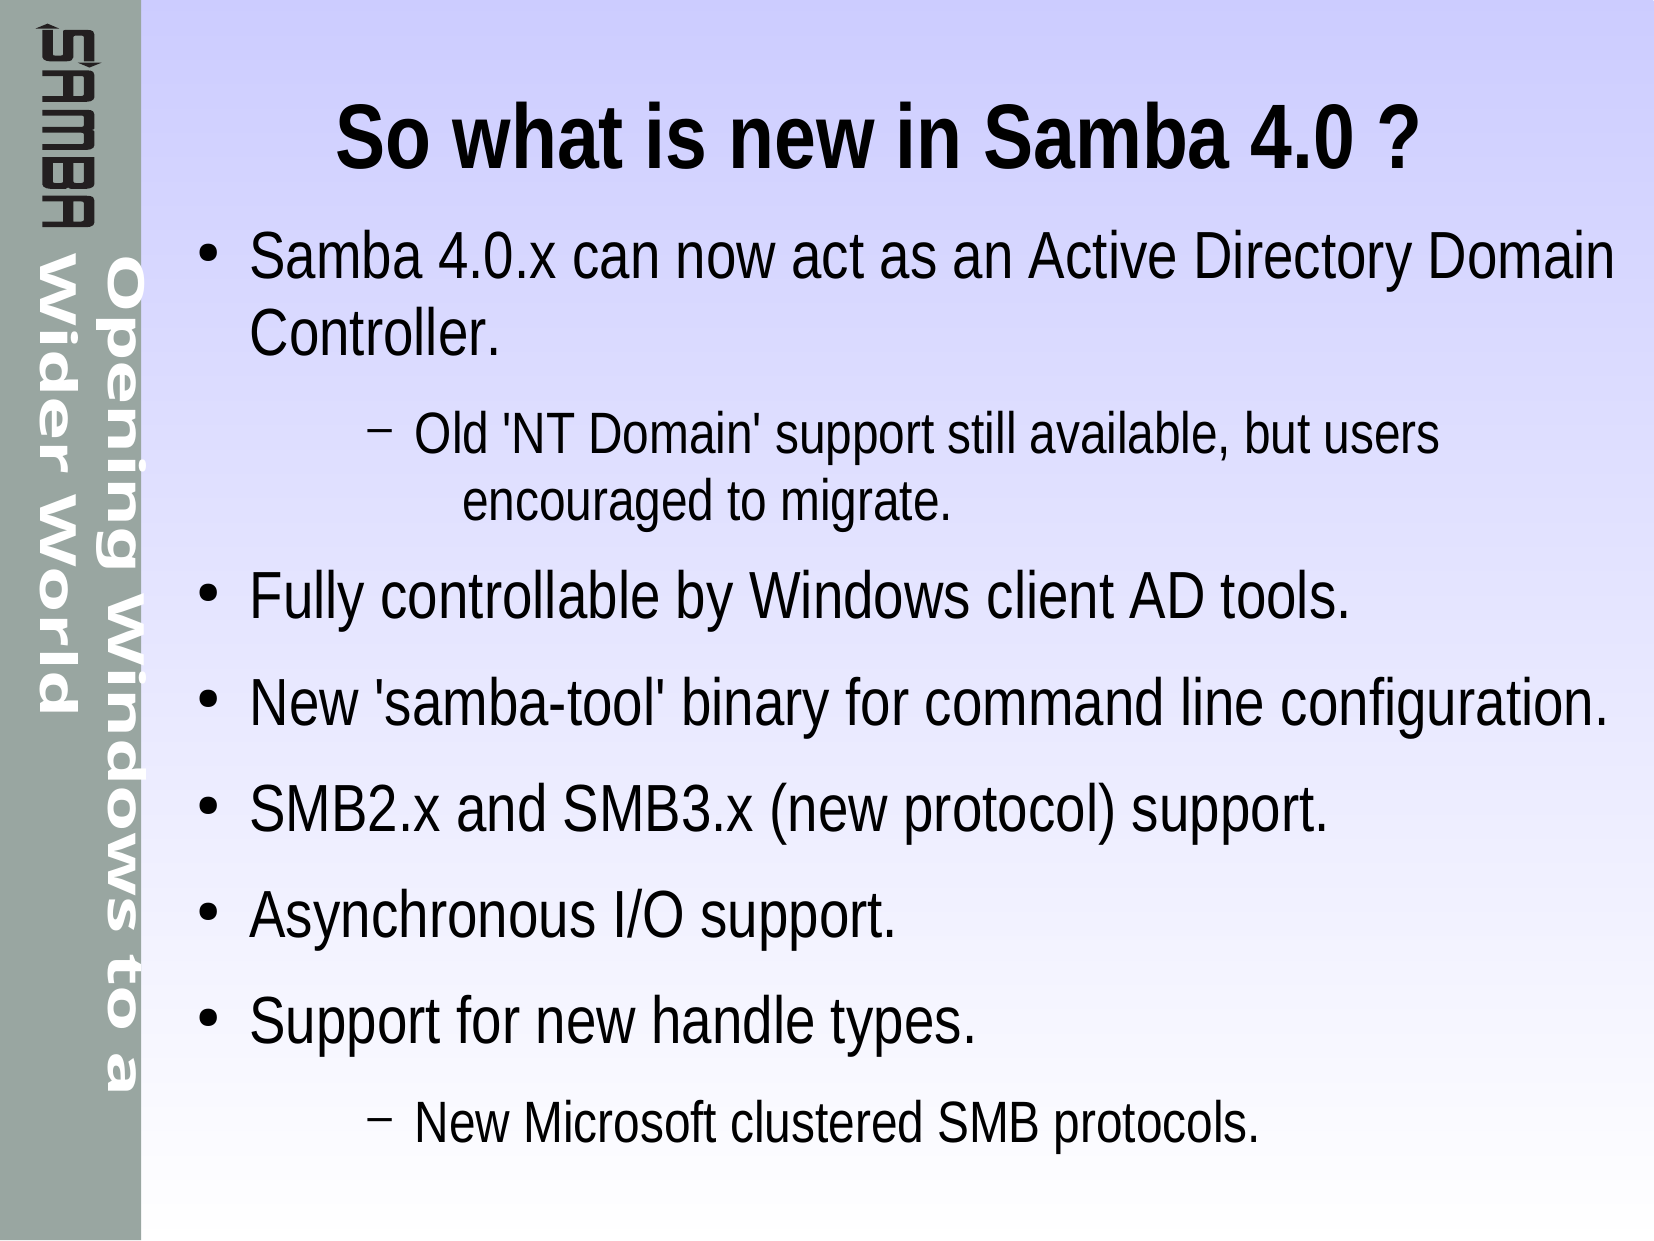

# So what is new in Samba 4.0 ?
Samba 4.0.x can now act as an Active Directory Domain Controller.
Old 'NT Domain' support still available, but users encouraged to migrate.
Fully controllable by Windows client AD tools.
New 'samba-tool' binary for command line configuration.
SMB2.x and SMB3.x (new protocol) support.
Asynchronous I/O support.
Support for new handle types.
New Microsoft clustered SMB protocols.